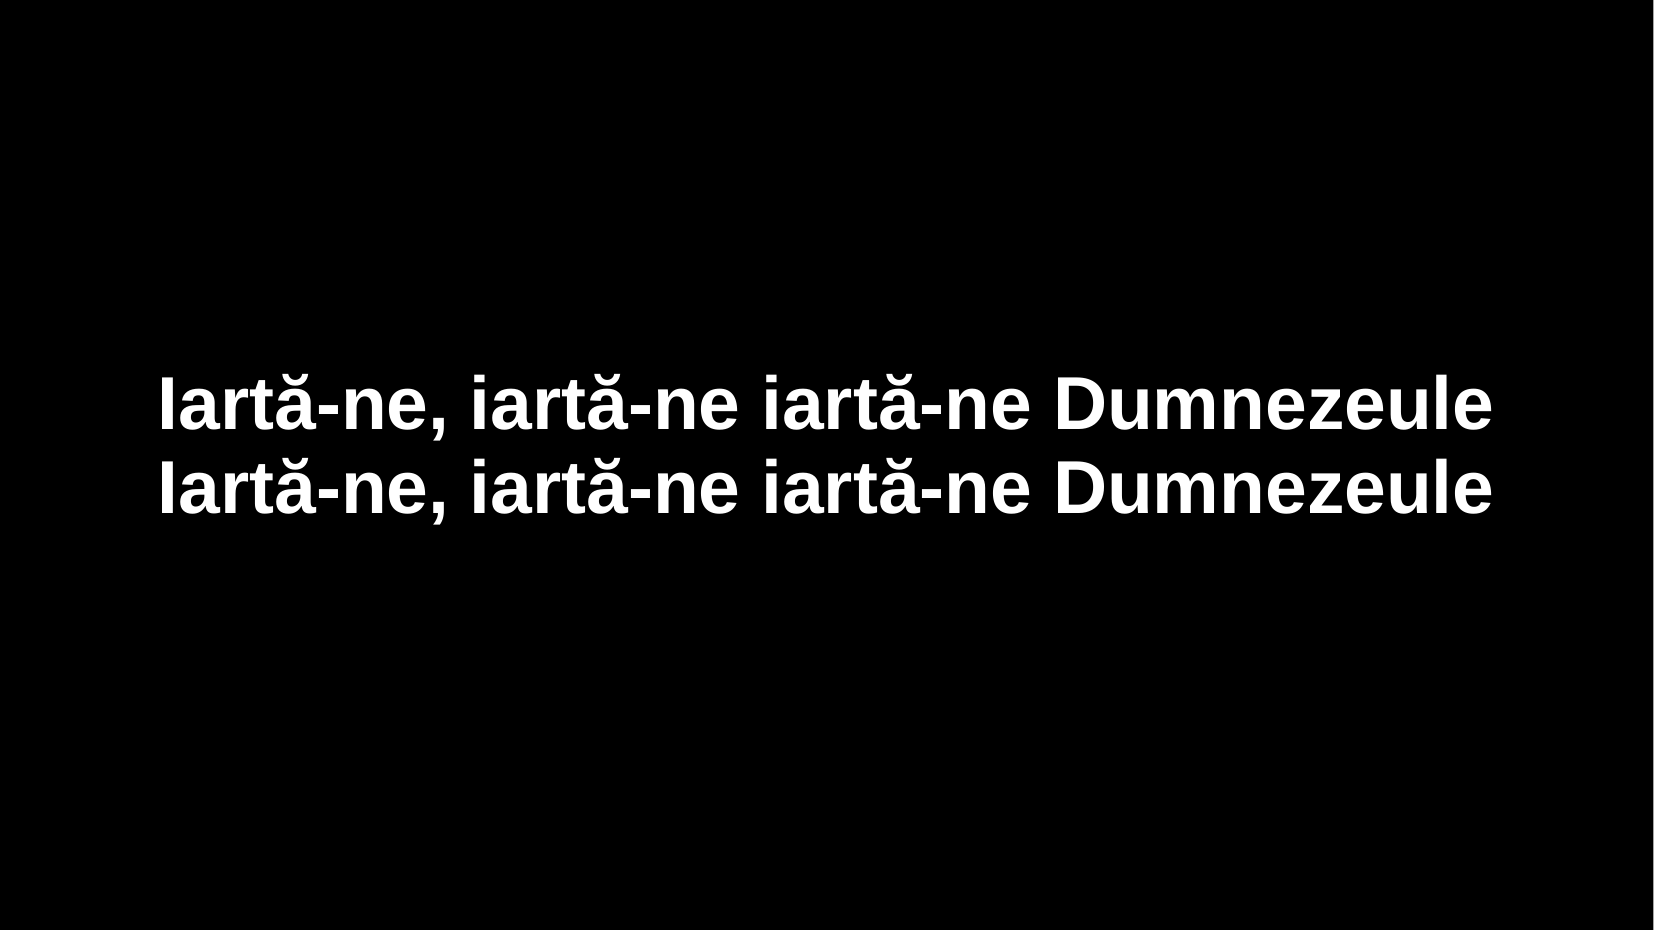

Iartă-ne, iartă-ne iartă-ne Dumnezeule
Iartă-ne, iartă-ne iartă-ne Dumnezeule